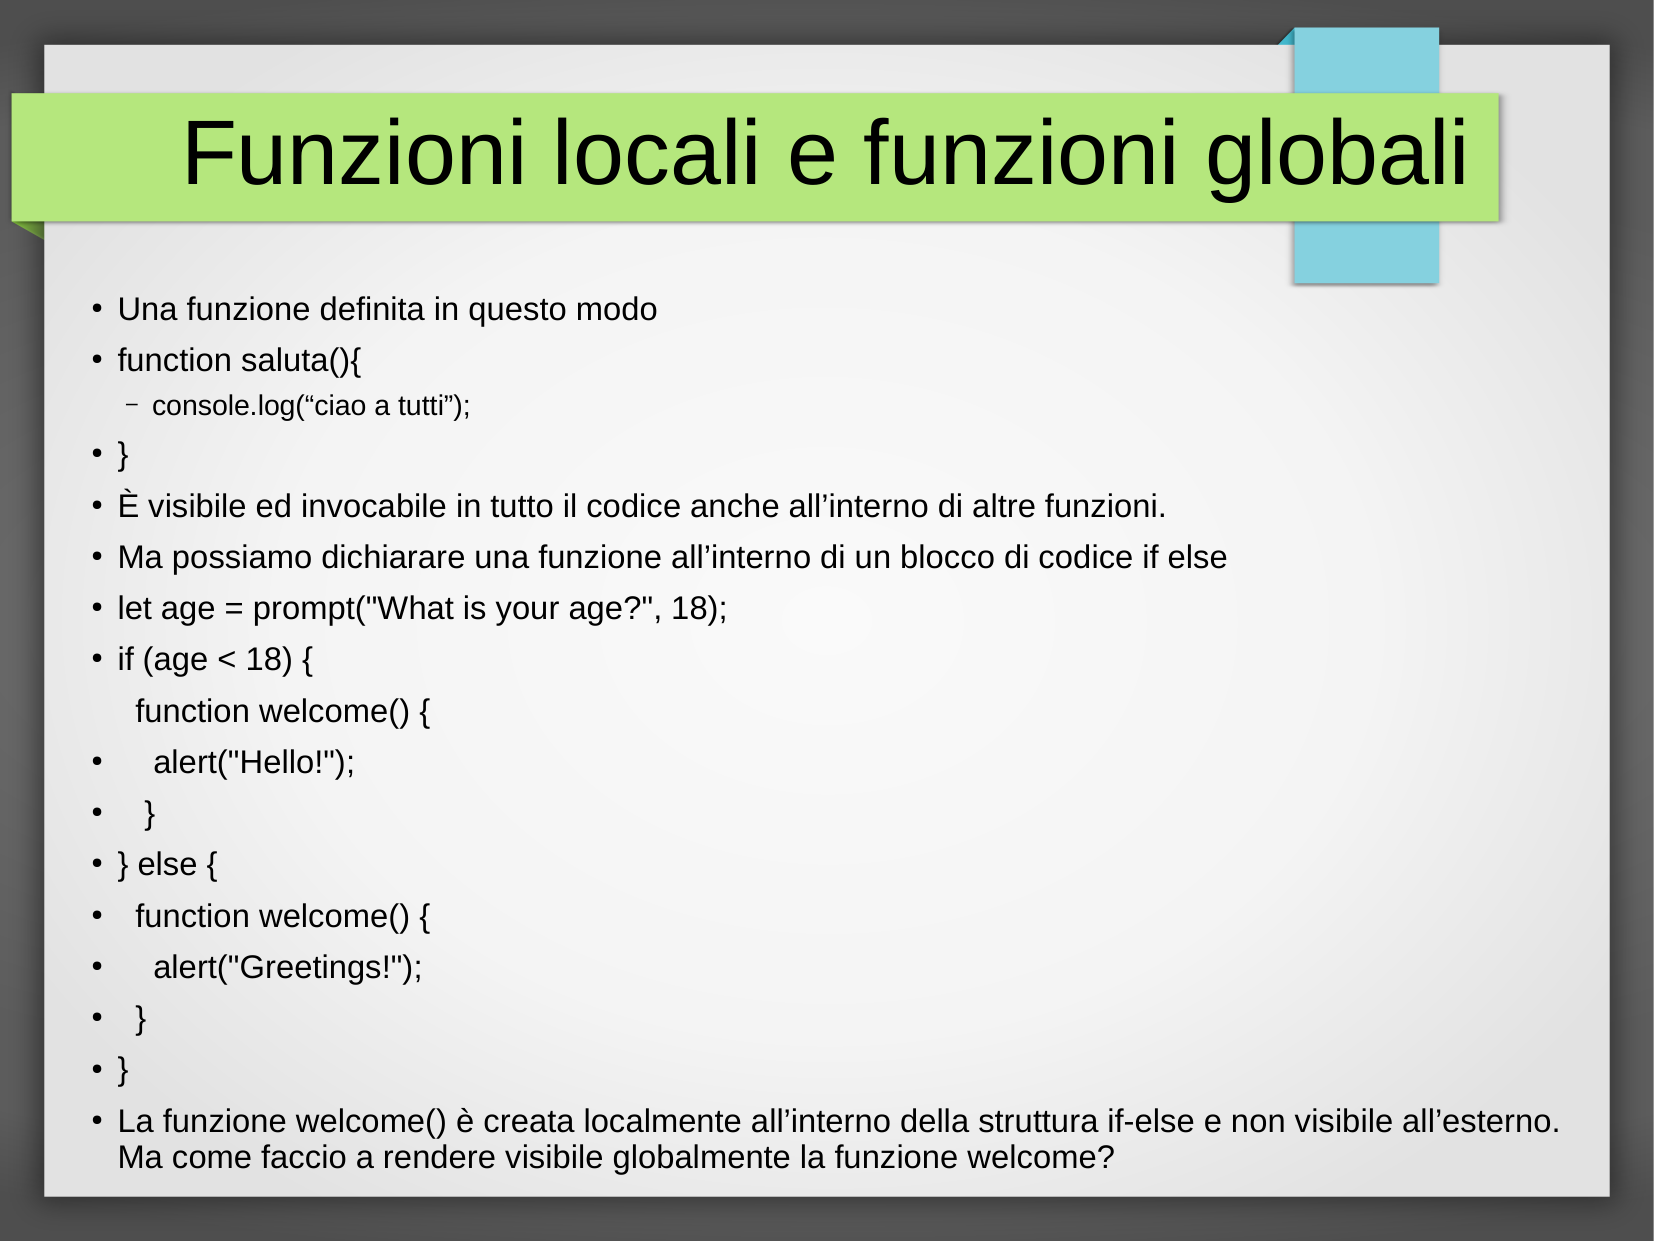

# Funzioni locali e funzioni globali
Una funzione definita in questo modo
function saluta(){
console.log(“ciao a tutti”);
}
È visibile ed invocabile in tutto il codice anche all’interno di altre funzioni.
Ma possiamo dichiarare una funzione all’interno di un blocco di codice if else
let age = prompt("What is your age?", 18);
if (age < 18) {
 function welcome() {
 alert("Hello!");
 }
} else {
 function welcome() {
 alert("Greetings!");
 }
}
La funzione welcome() è creata localmente all’interno della struttura if-else e non visibile all’esterno. Ma come faccio a rendere visibile globalmente la funzione welcome?